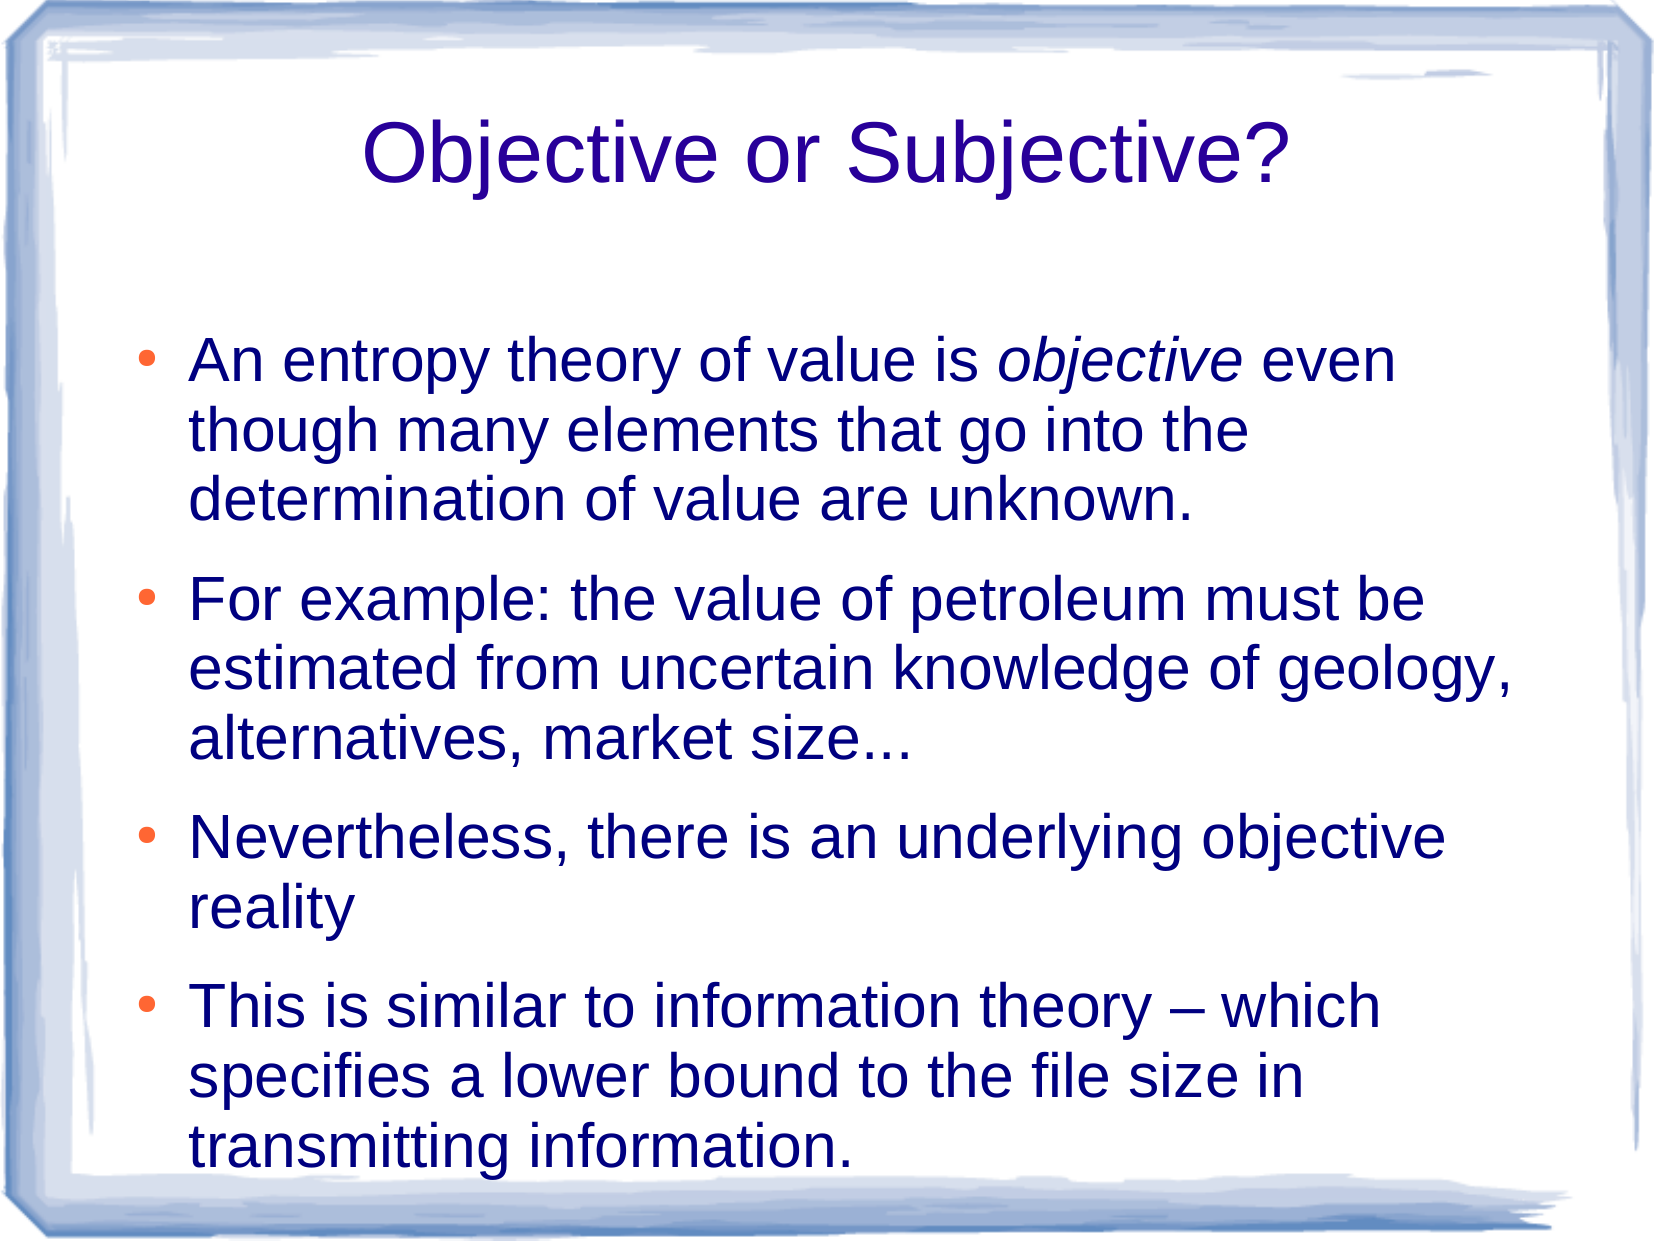

# Objective or Subjective?
An entropy theory of value is objective even though many elements that go into the determination of value are unknown.
For example: the value of petroleum must be estimated from uncertain knowledge of geology, alternatives, market size...
Nevertheless, there is an underlying objective reality
This is similar to information theory – which specifies a lower bound to the file size in transmitting information.